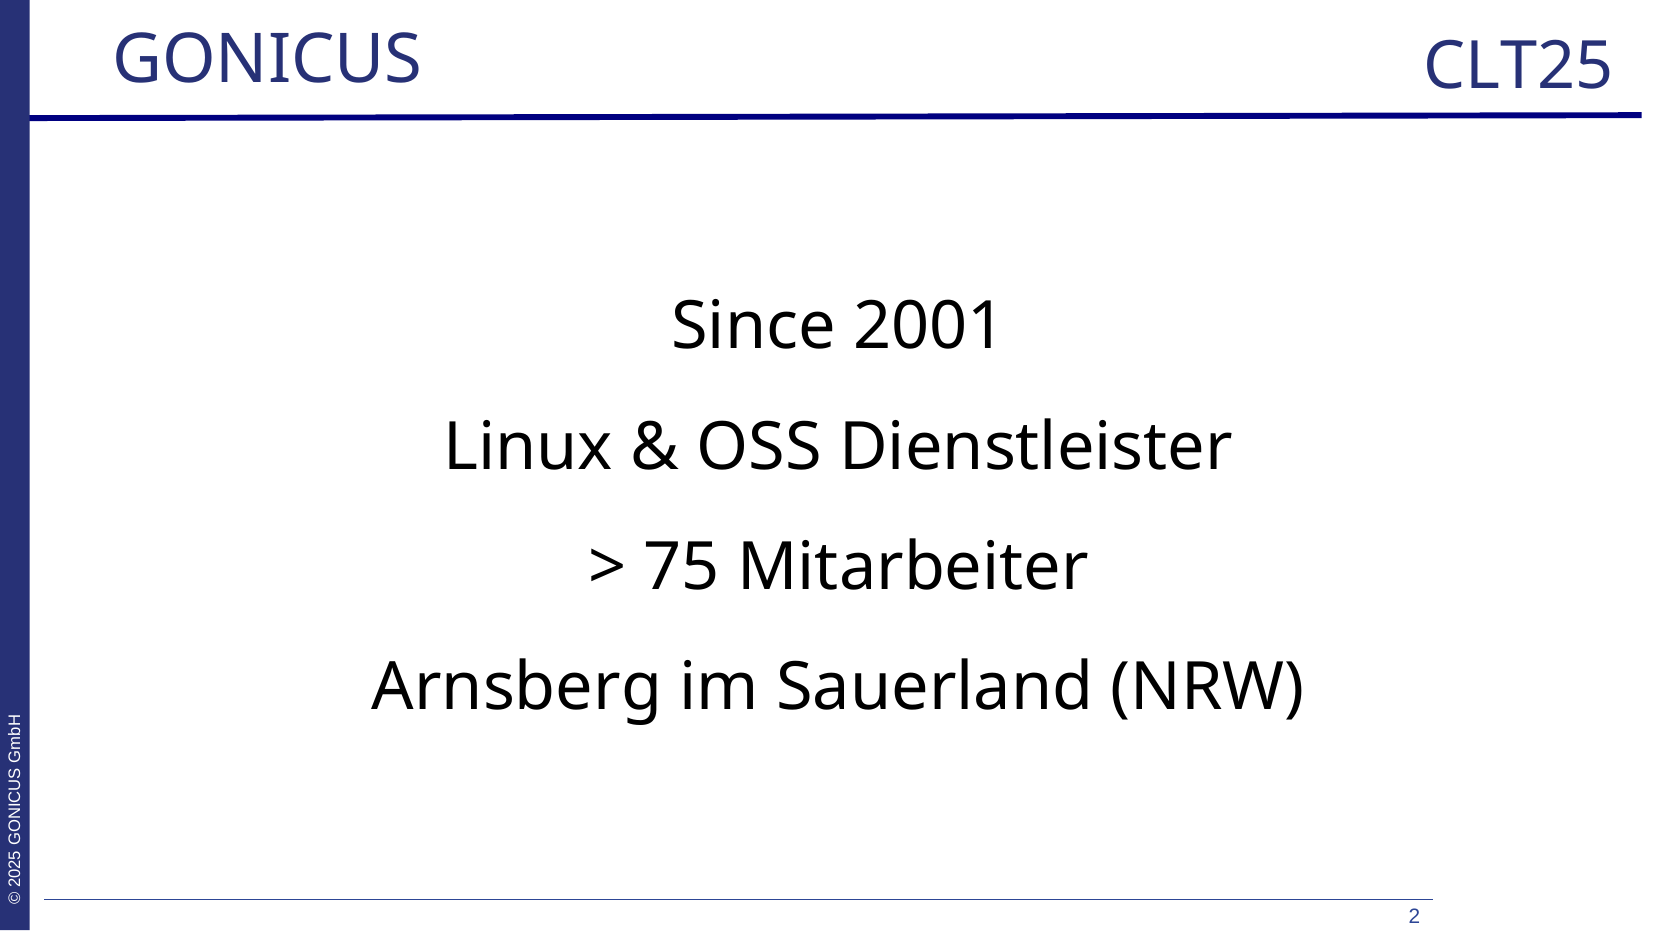

# GONICUS
Since 2001
Linux & OSS Dienstleister
> 75 Mitarbeiter
Arnsberg im Sauerland (NRW)
2